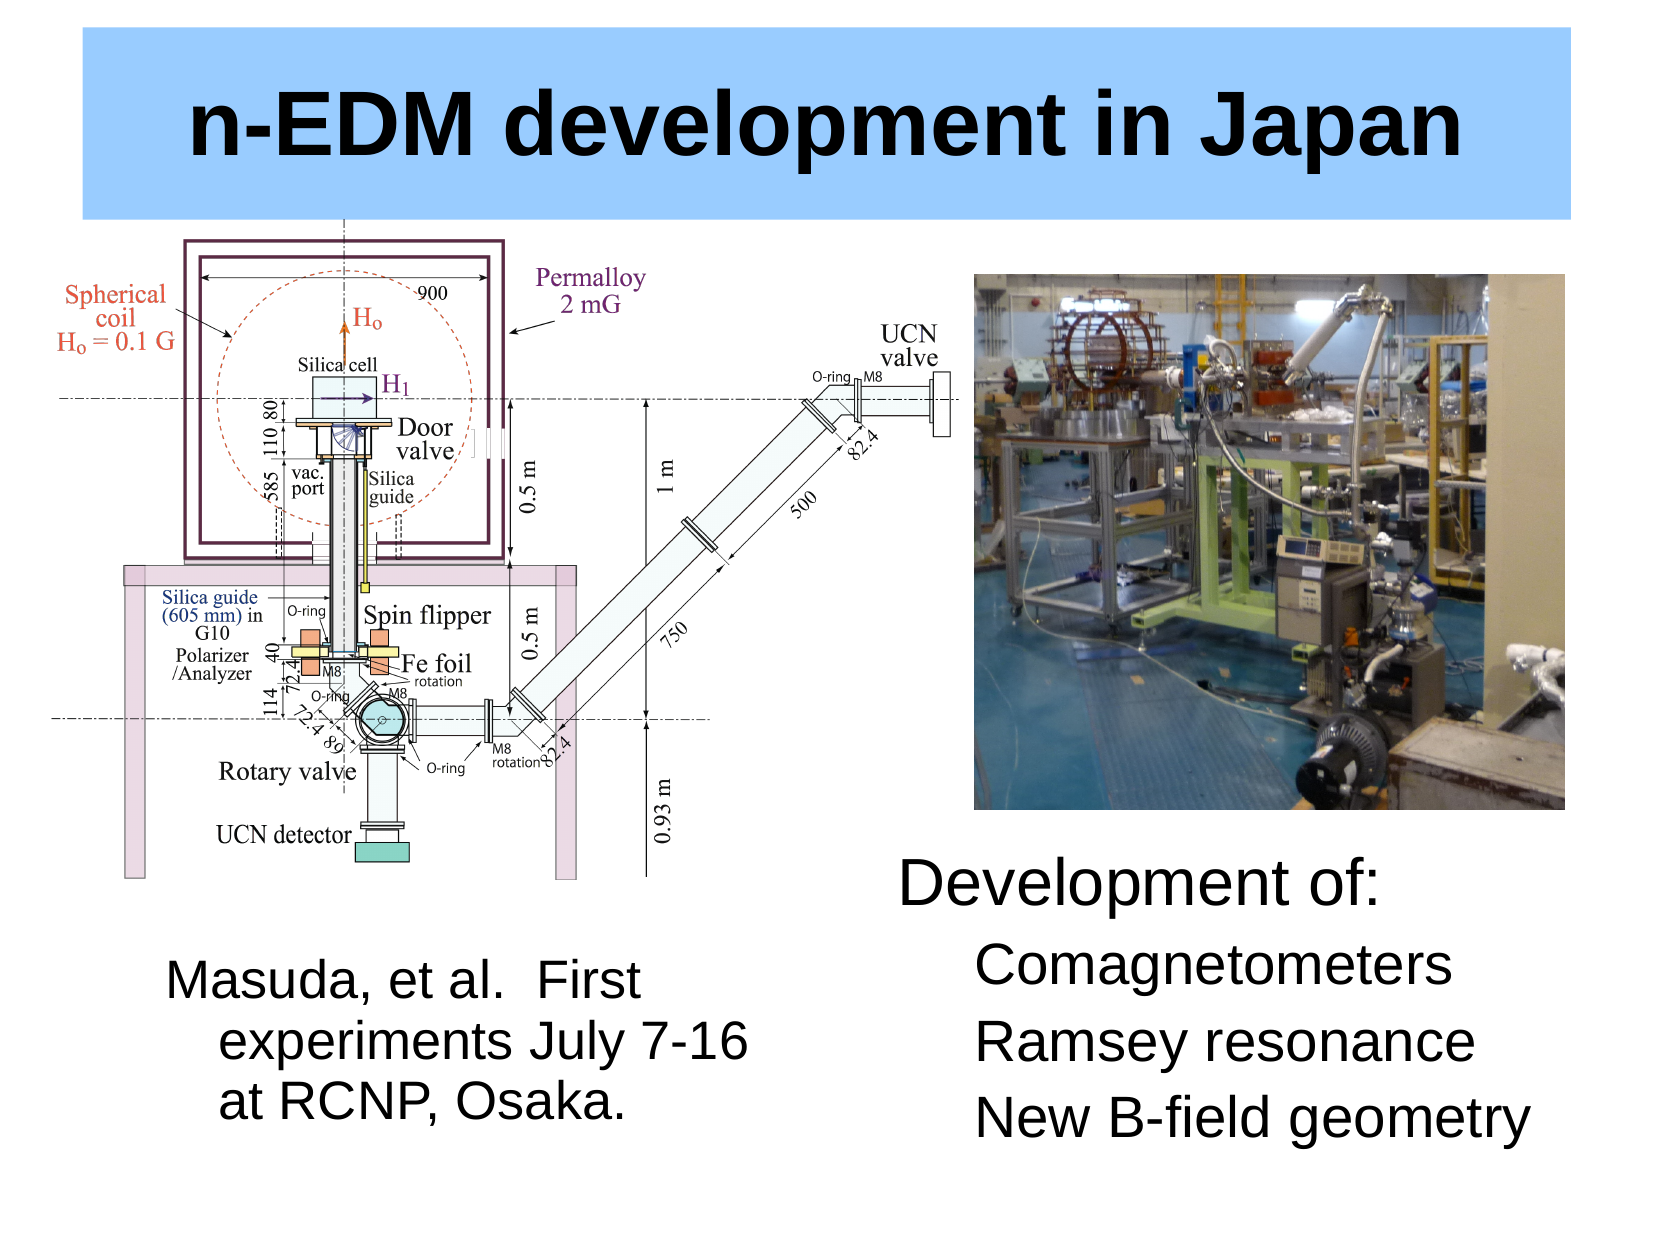

# n-EDM development in Japan
Development of:
Comagnetometers
Ramsey resonance
New B-field geometry
Masuda, et al. First experiments July 7-16 at RCNP, Osaka.